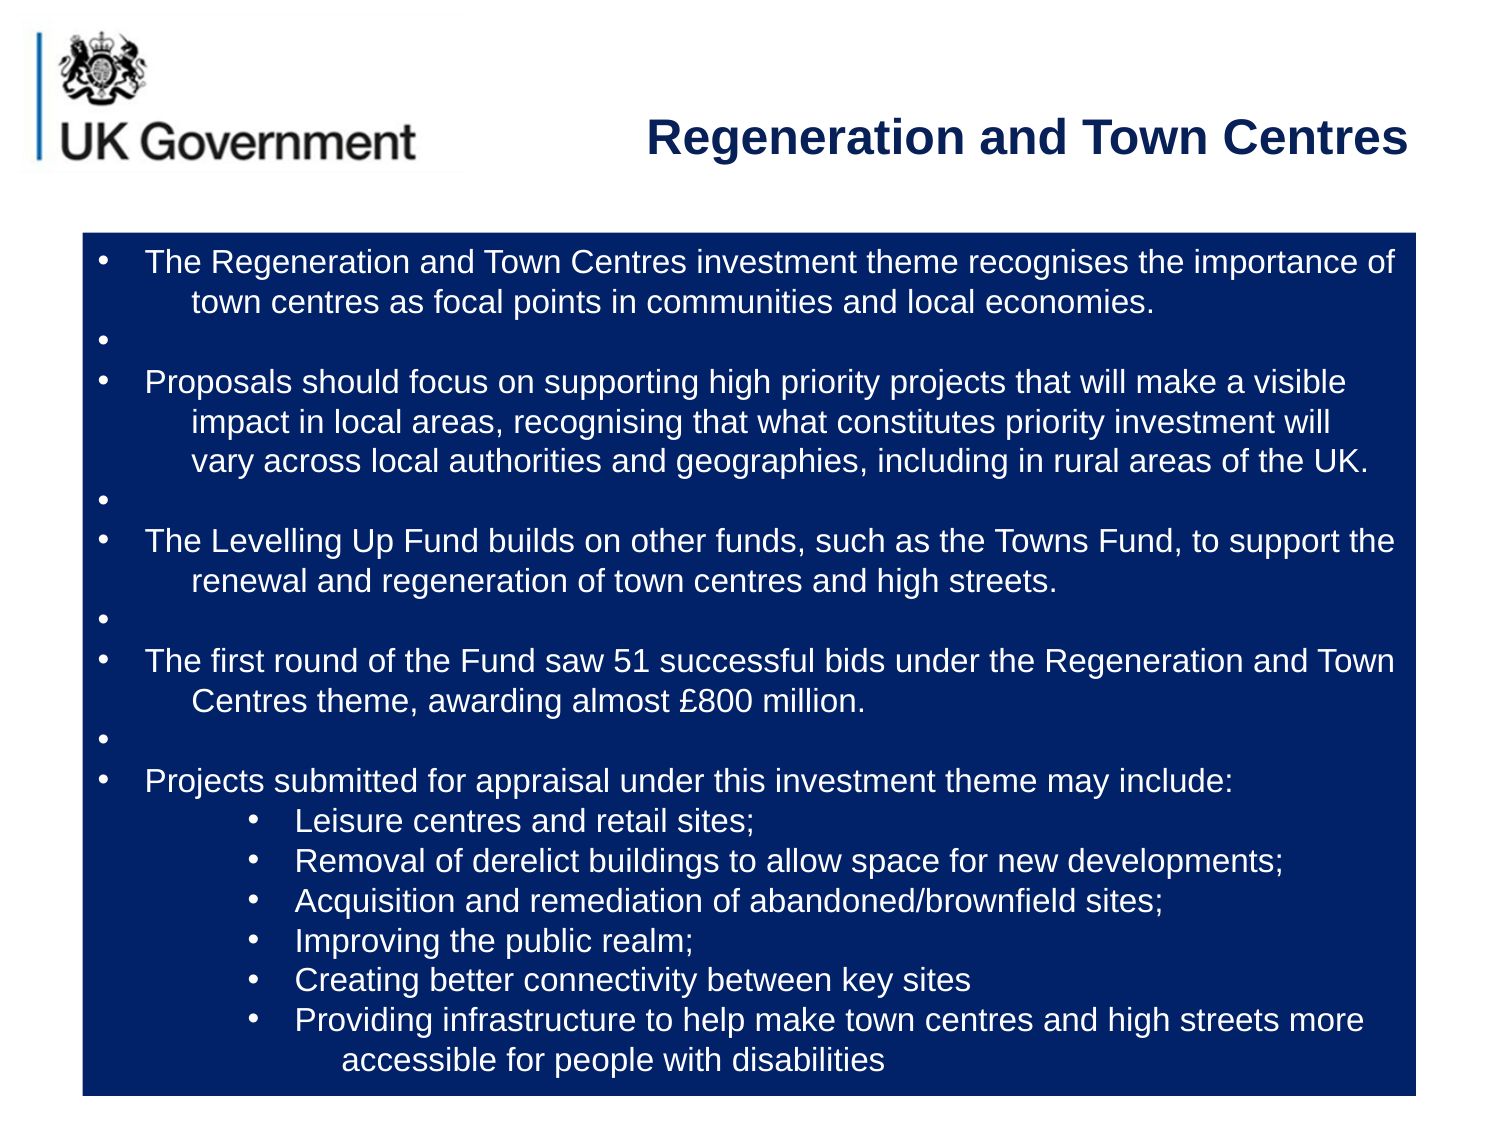

# Regeneration and Town Centres
The Regeneration and Town Centres investment theme recognises the importance of town centres as focal points in communities and local economies.
Proposals should focus on supporting high priority projects that will make a visible impact in local areas, recognising that what constitutes priority investment will vary across local authorities and geographies, including in rural areas of the UK.
The Levelling Up Fund builds on other funds, such as the Towns Fund, to support the renewal and regeneration of town centres and high streets.
The first round of the Fund saw 51 successful bids under the Regeneration and Town Centres theme, awarding almost £800 million.
Projects submitted for appraisal under this investment theme may include:
Leisure centres and retail sites;
Removal of derelict buildings to allow space for new developments;
Acquisition and remediation of abandoned/brownfield sites;
Improving the public realm;
Creating better connectivity between key sites
Providing infrastructure to help make town centres and high streets more accessible for people with disabilities